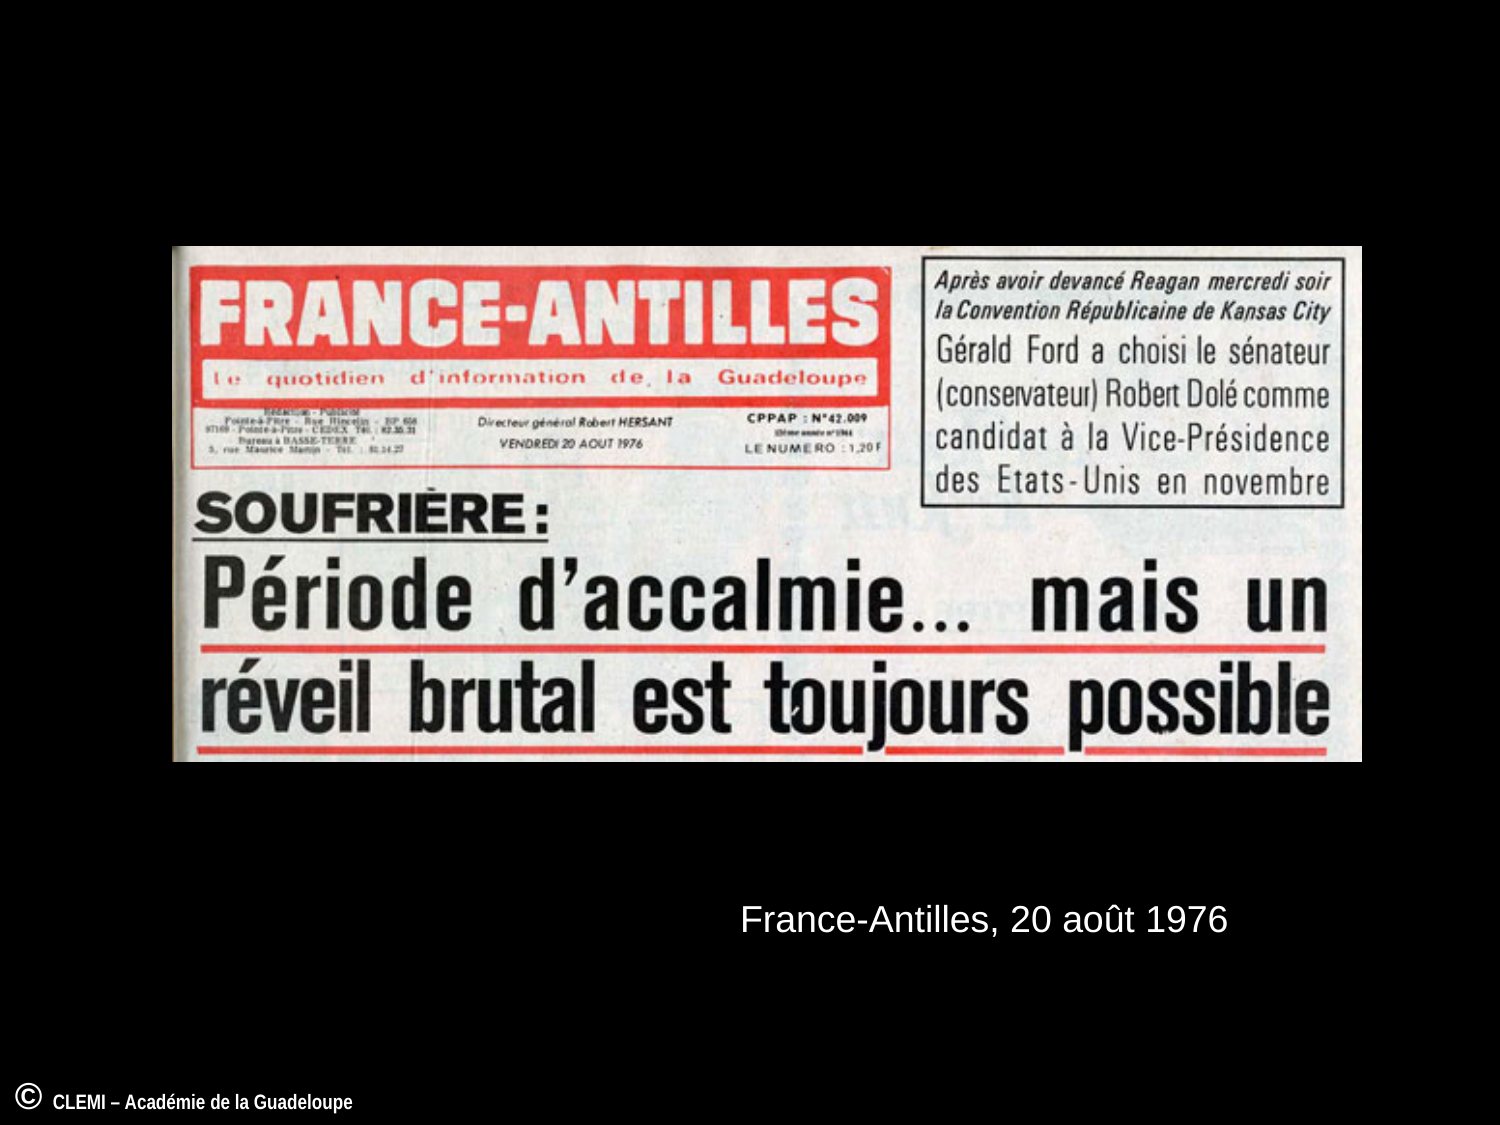

# France-Antilles, 20 août 1976
© CLEMI – Académie de la Guadeloupe